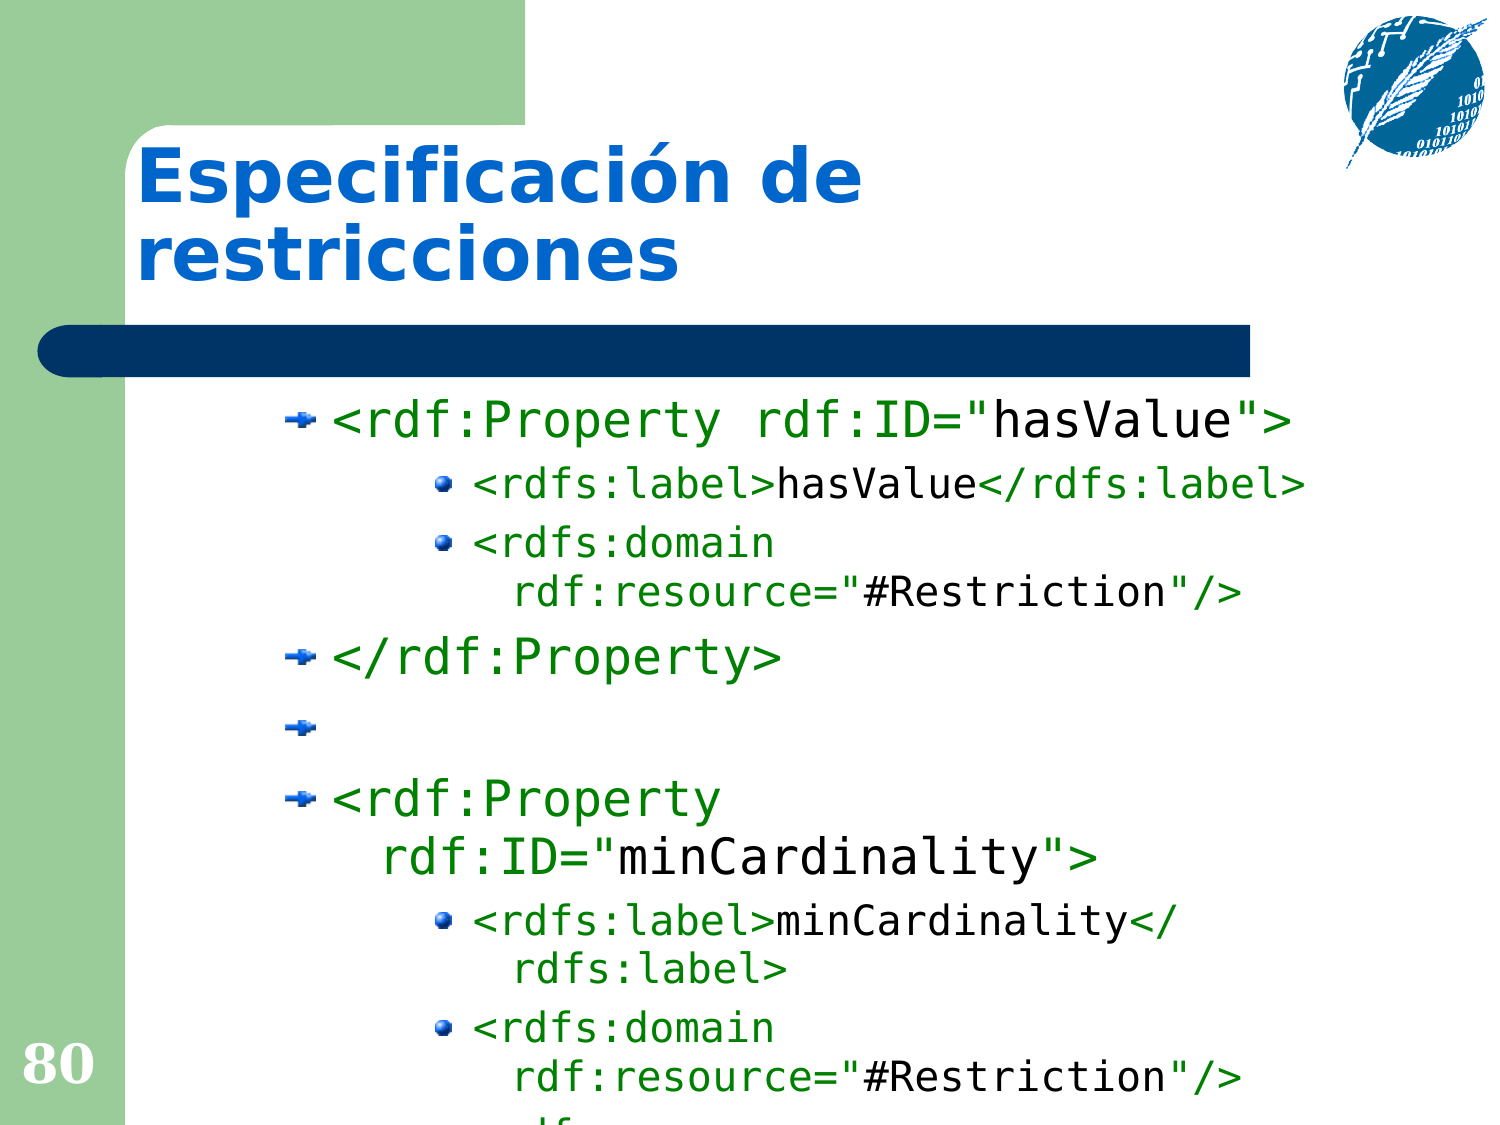

# Especificación de restricciones
<rdf:Property rdf:ID="hasValue">
<rdfs:label>hasValue</rdfs:label>
<rdfs:domain rdf:resource="#Restriction"/>
</rdf:Property>
<rdf:Property rdf:ID="minCardinality">
<rdfs:label>minCardinality</rdfs:label>
<rdfs:domain rdf:resource="#Restriction"/>
<rdfs:range rdf:resource="&xsd;nonNegativeInteger"/>
</rdf:Property>
80